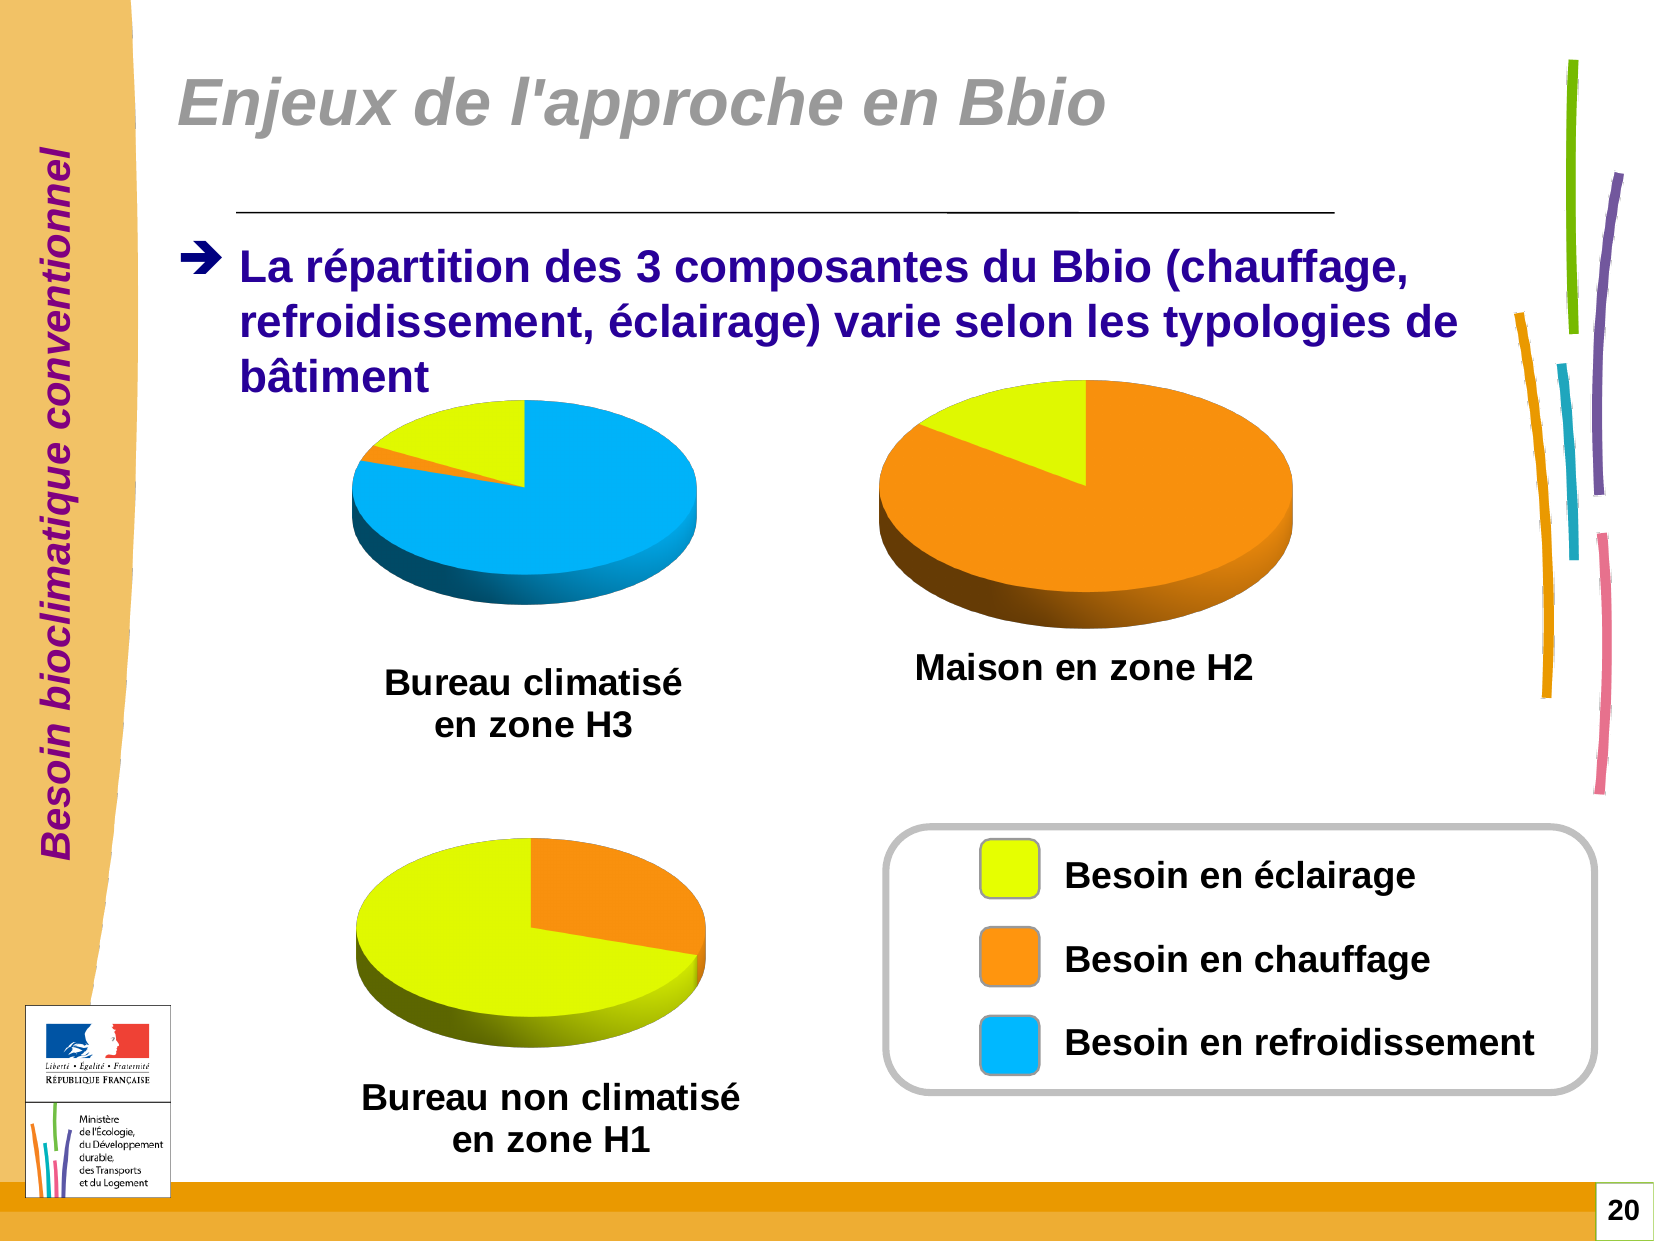

# Enjeux de l'approche en Bbio
La répartition des 3 composantes du Bbio (chauffage, refroidissement, éclairage) varie selon les typologies de bâtiment
[unsupported chart]
[unsupported chart]
Besoin bioclimatique conventionnel
[unsupported chart]
		Besoin en éclairage
 		Besoin en chauffage
		Besoin en refroidissement
20